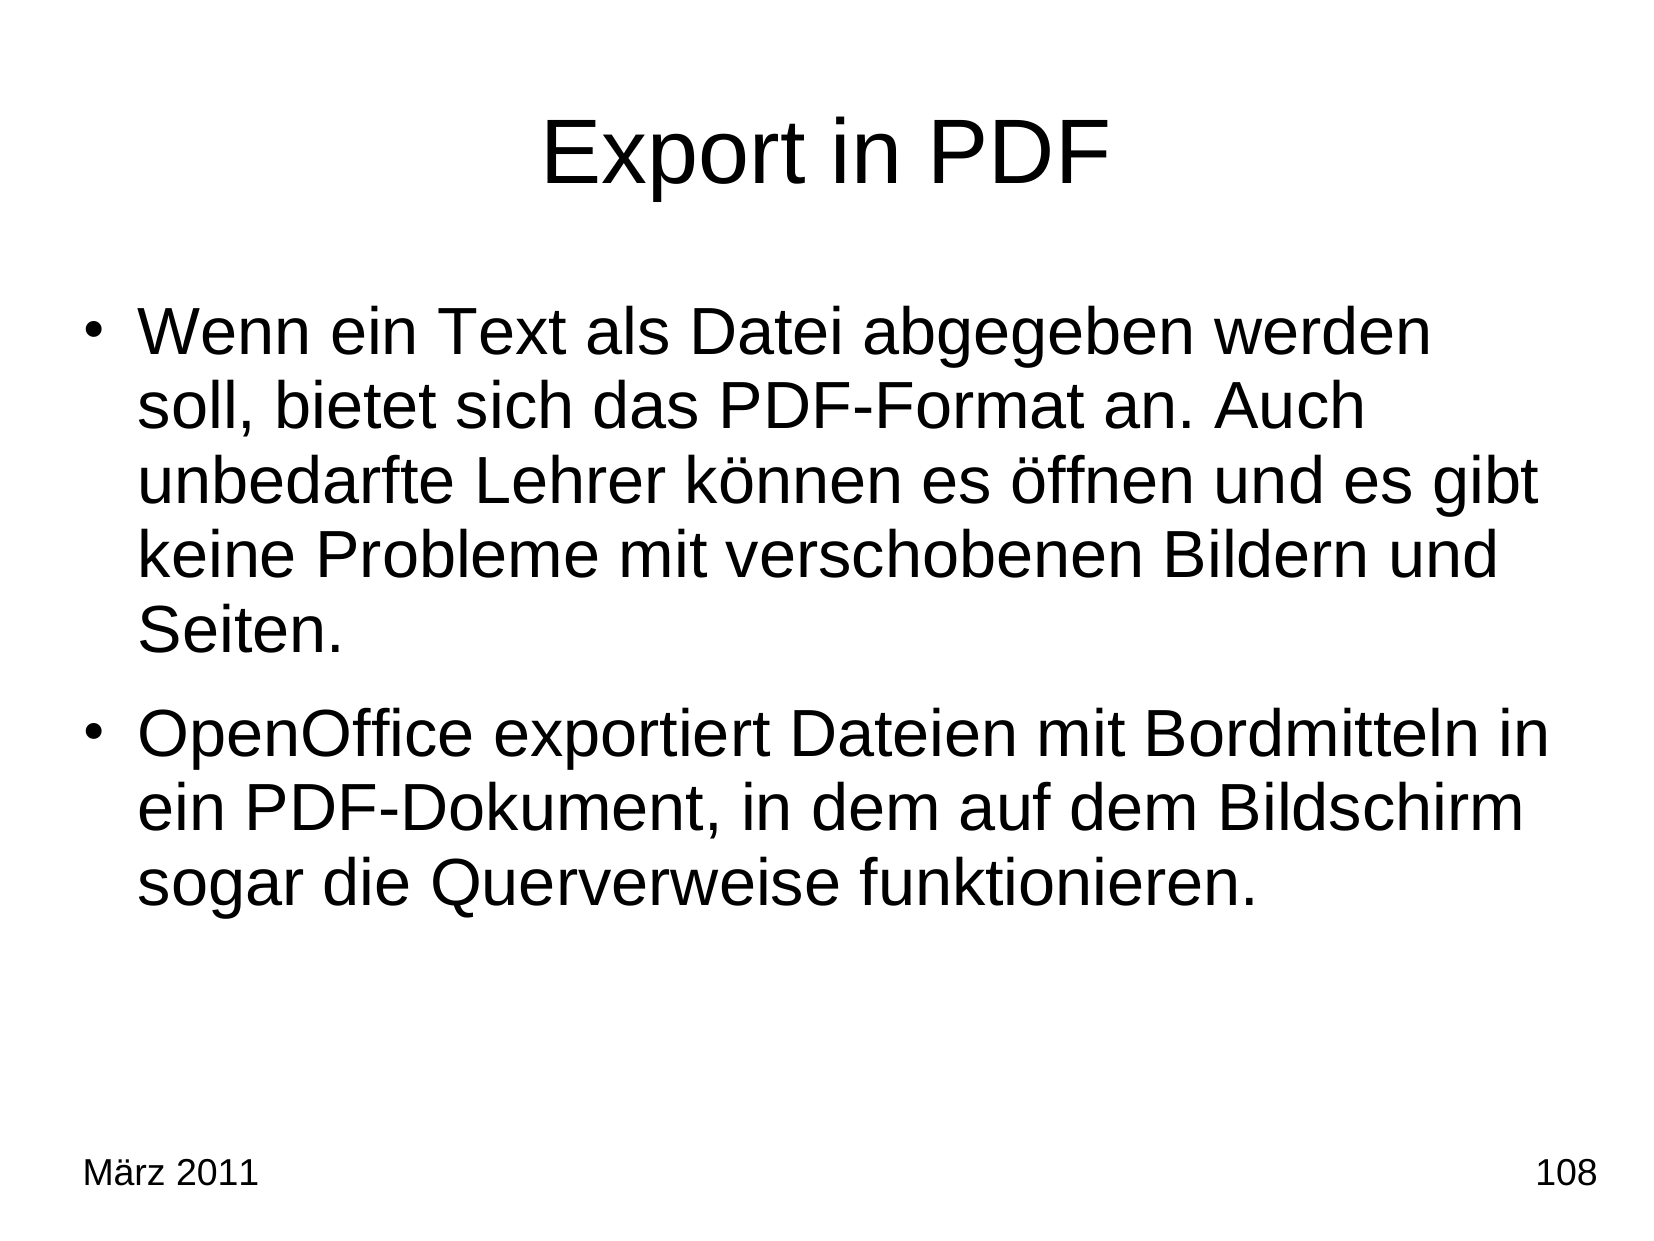

# Export in PDF
Wenn ein Text als Datei abgegeben werden soll, bietet sich das PDF-Format an. Auch unbedarfte Lehrer können es öffnen und es gibt keine Probleme mit verschobenen Bildern und Seiten.
OpenOffice exportiert Dateien mit Bordmitteln in ein PDF-Dokument, in dem auf dem Bildschirm sogar die Querverweise funktionieren.
März 2011
108